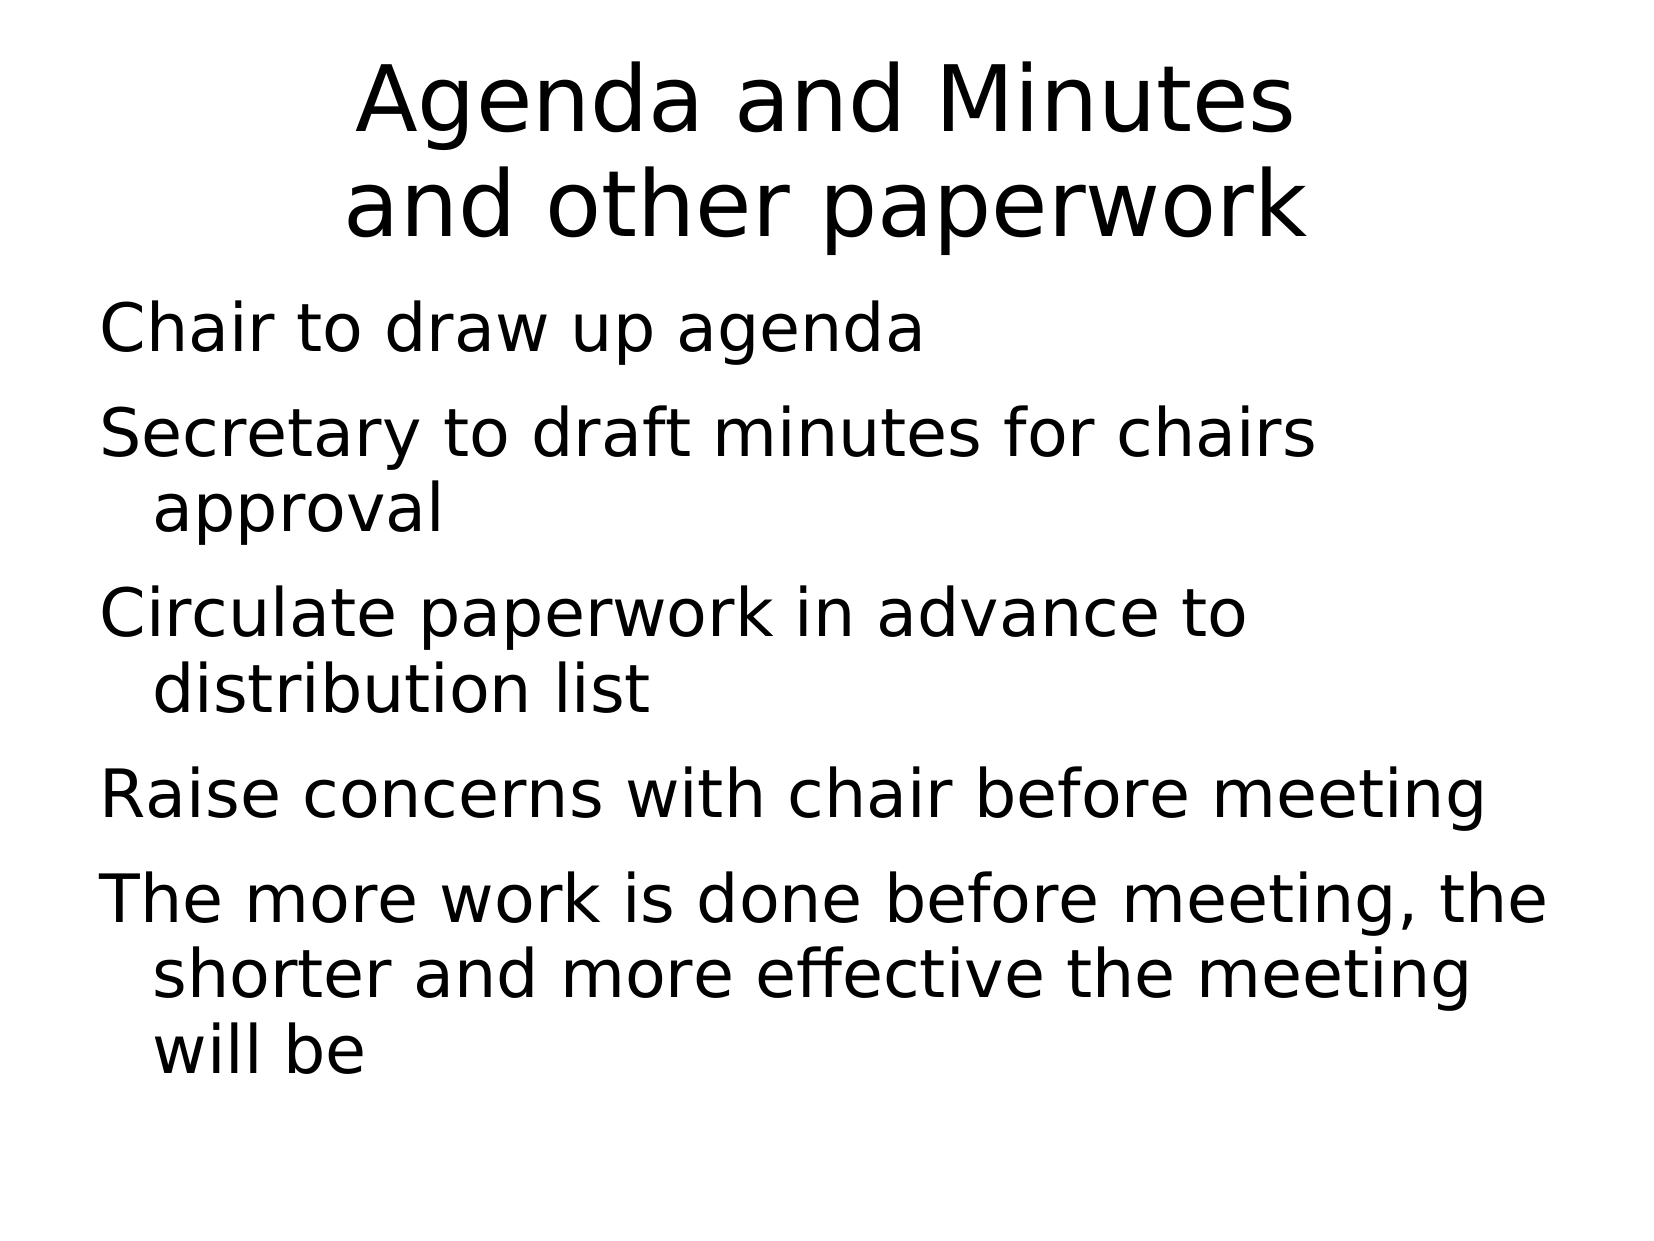

# Agenda and Minutes and other paperwork
Chair to draw up agenda
Secretary to draft minutes for chairs approval
Circulate paperwork in advance to distribution list
Raise concerns with chair before meeting
The more work is done before meeting, the shorter and more effective the meeting will be